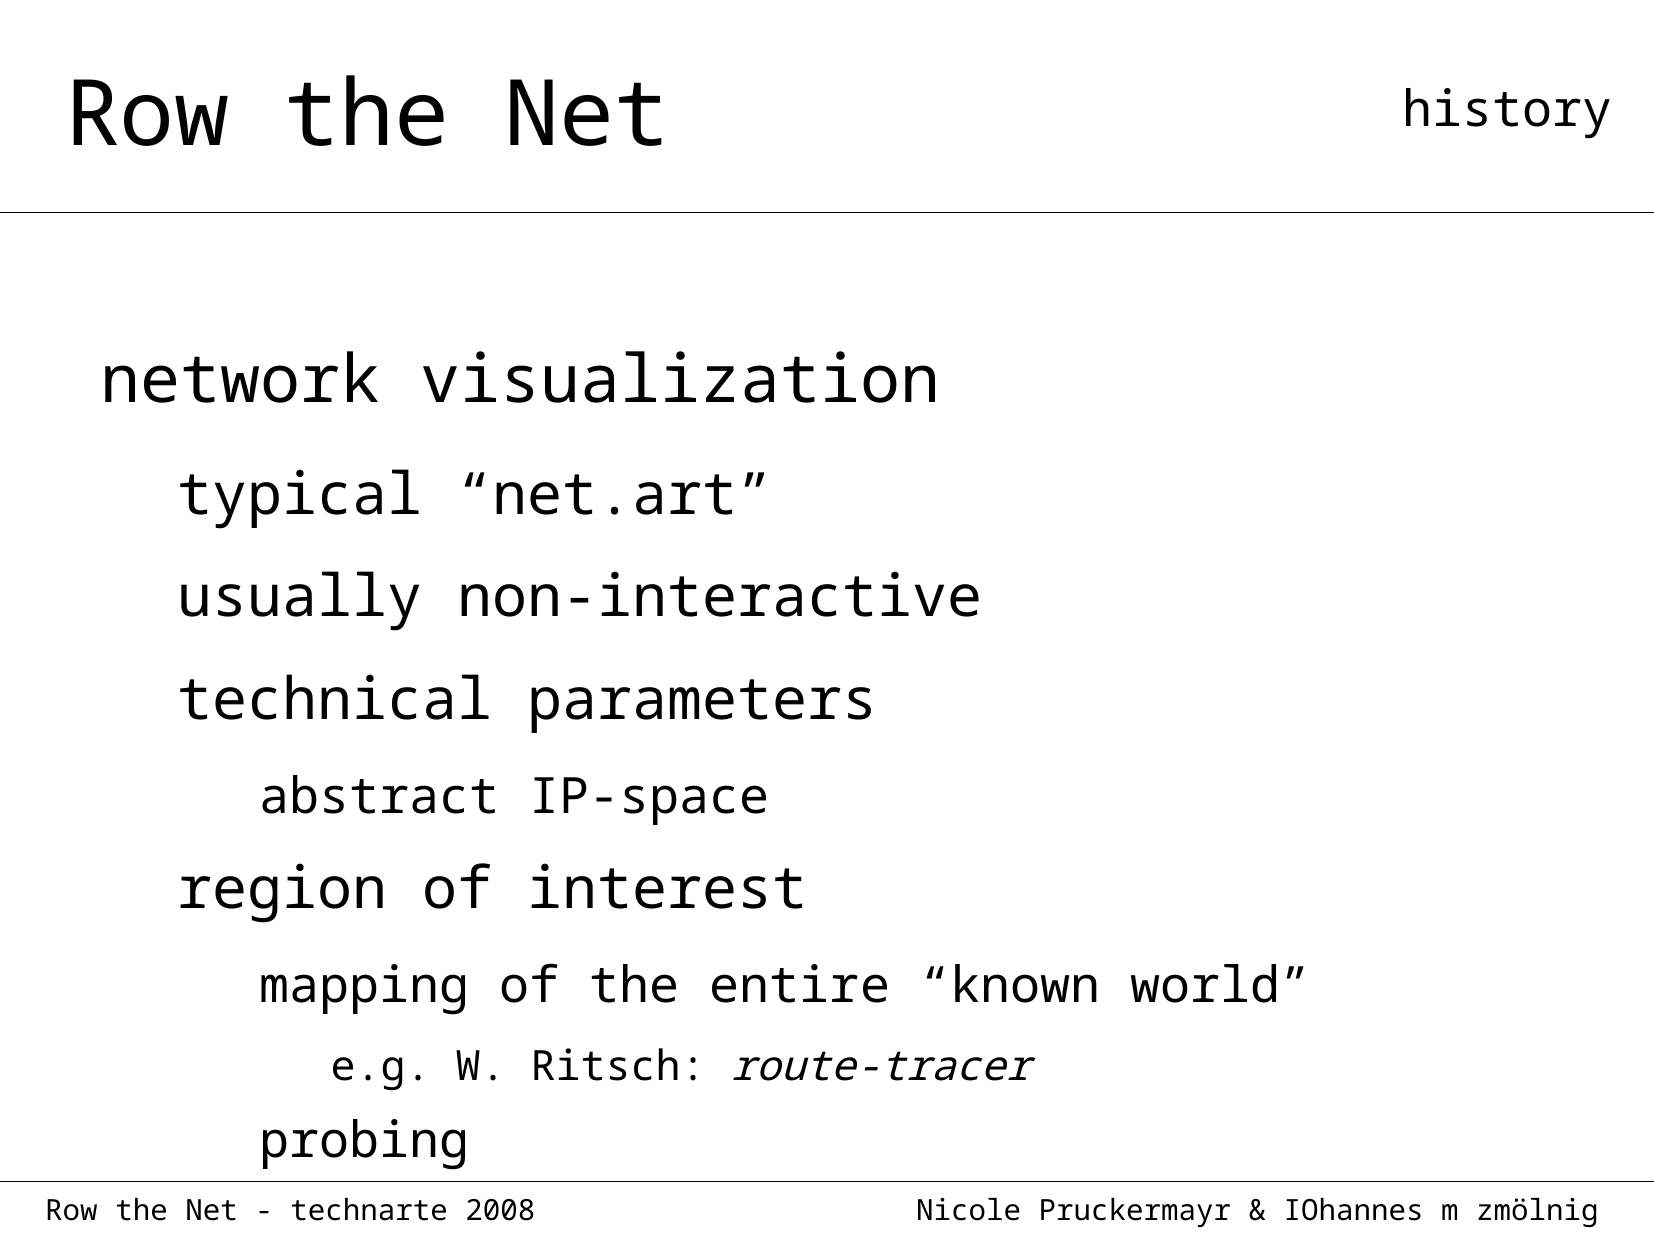

# history
network visualization
typical “net.art”
usually non-interactive
technical parameters
abstract IP-space
region of interest
mapping of the entire “known world”
e.g. W. Ritsch: route-tracer
probing